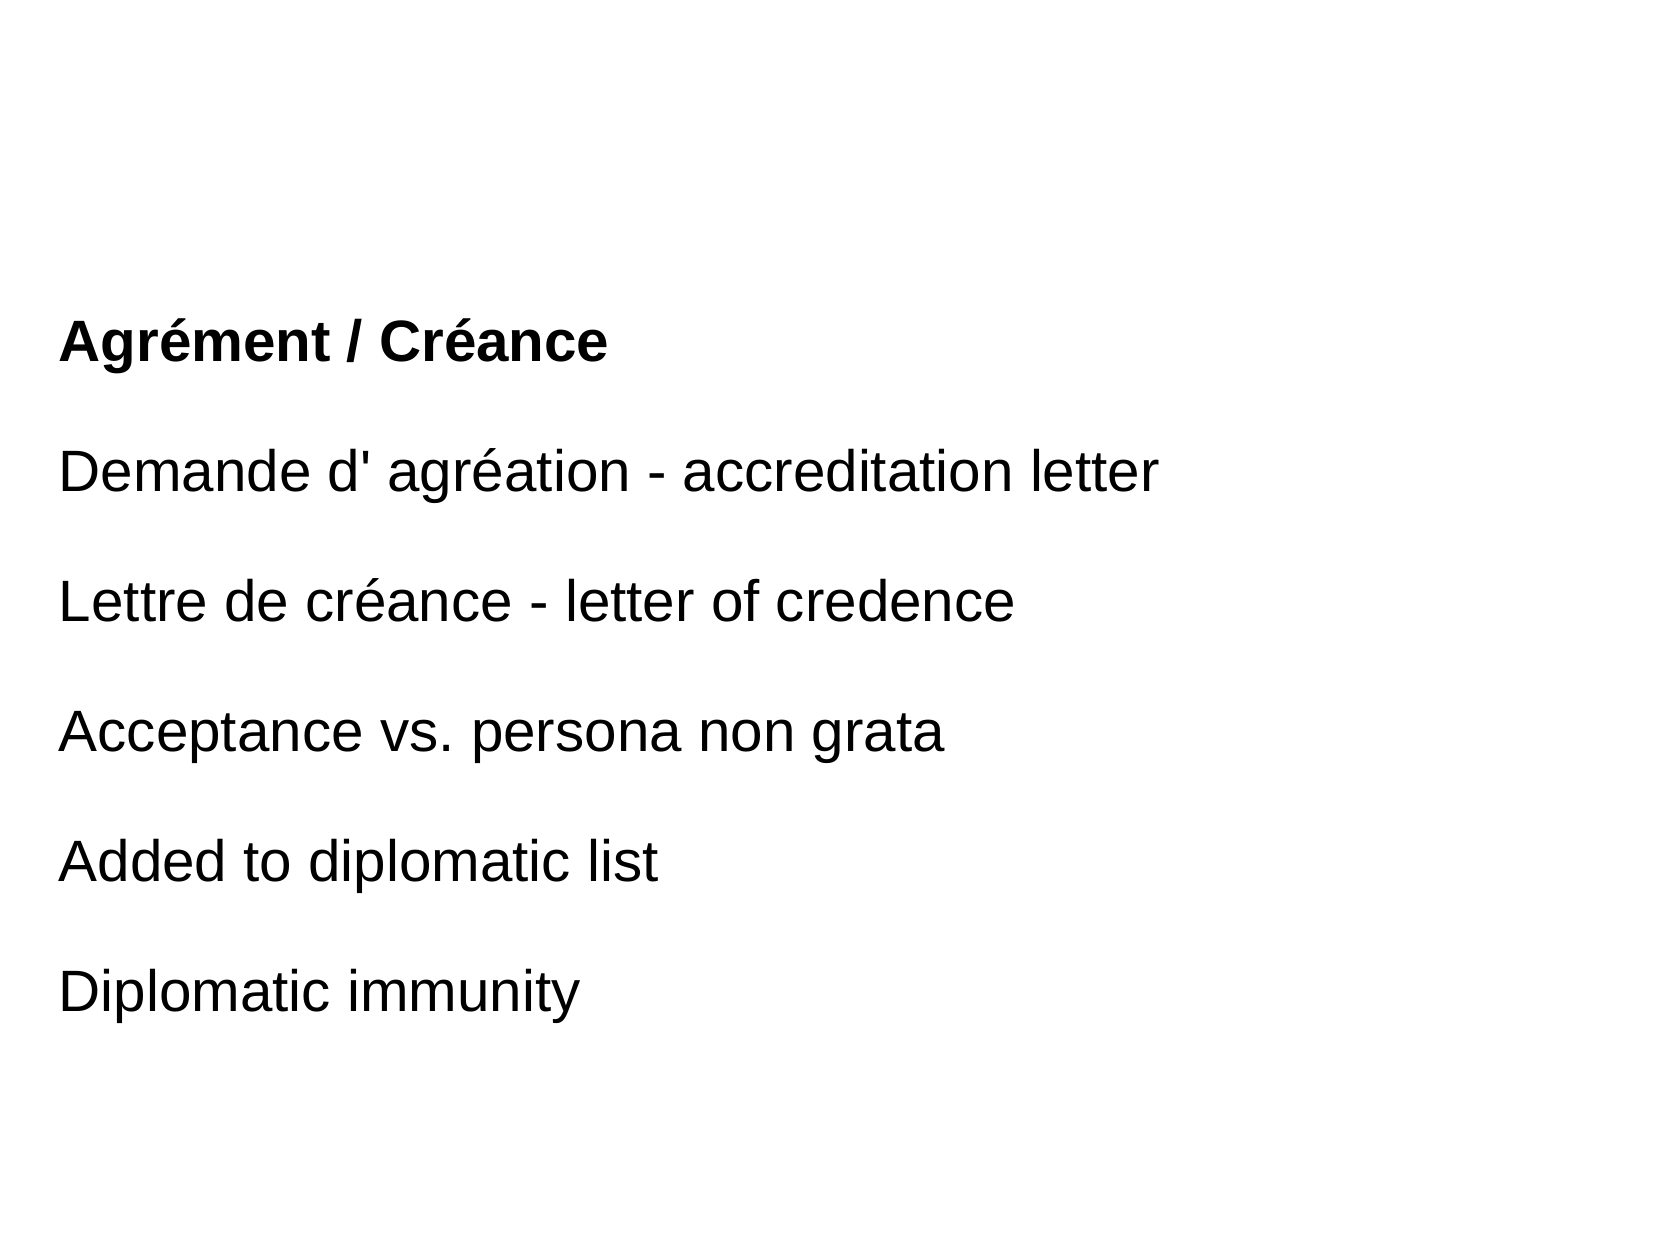

Agrément / Créance
Demande d' agréation - accreditation letter
Lettre de créance - letter of credence
Acceptance vs. persona non grata
Added to diplomatic list
Diplomatic immunity
#